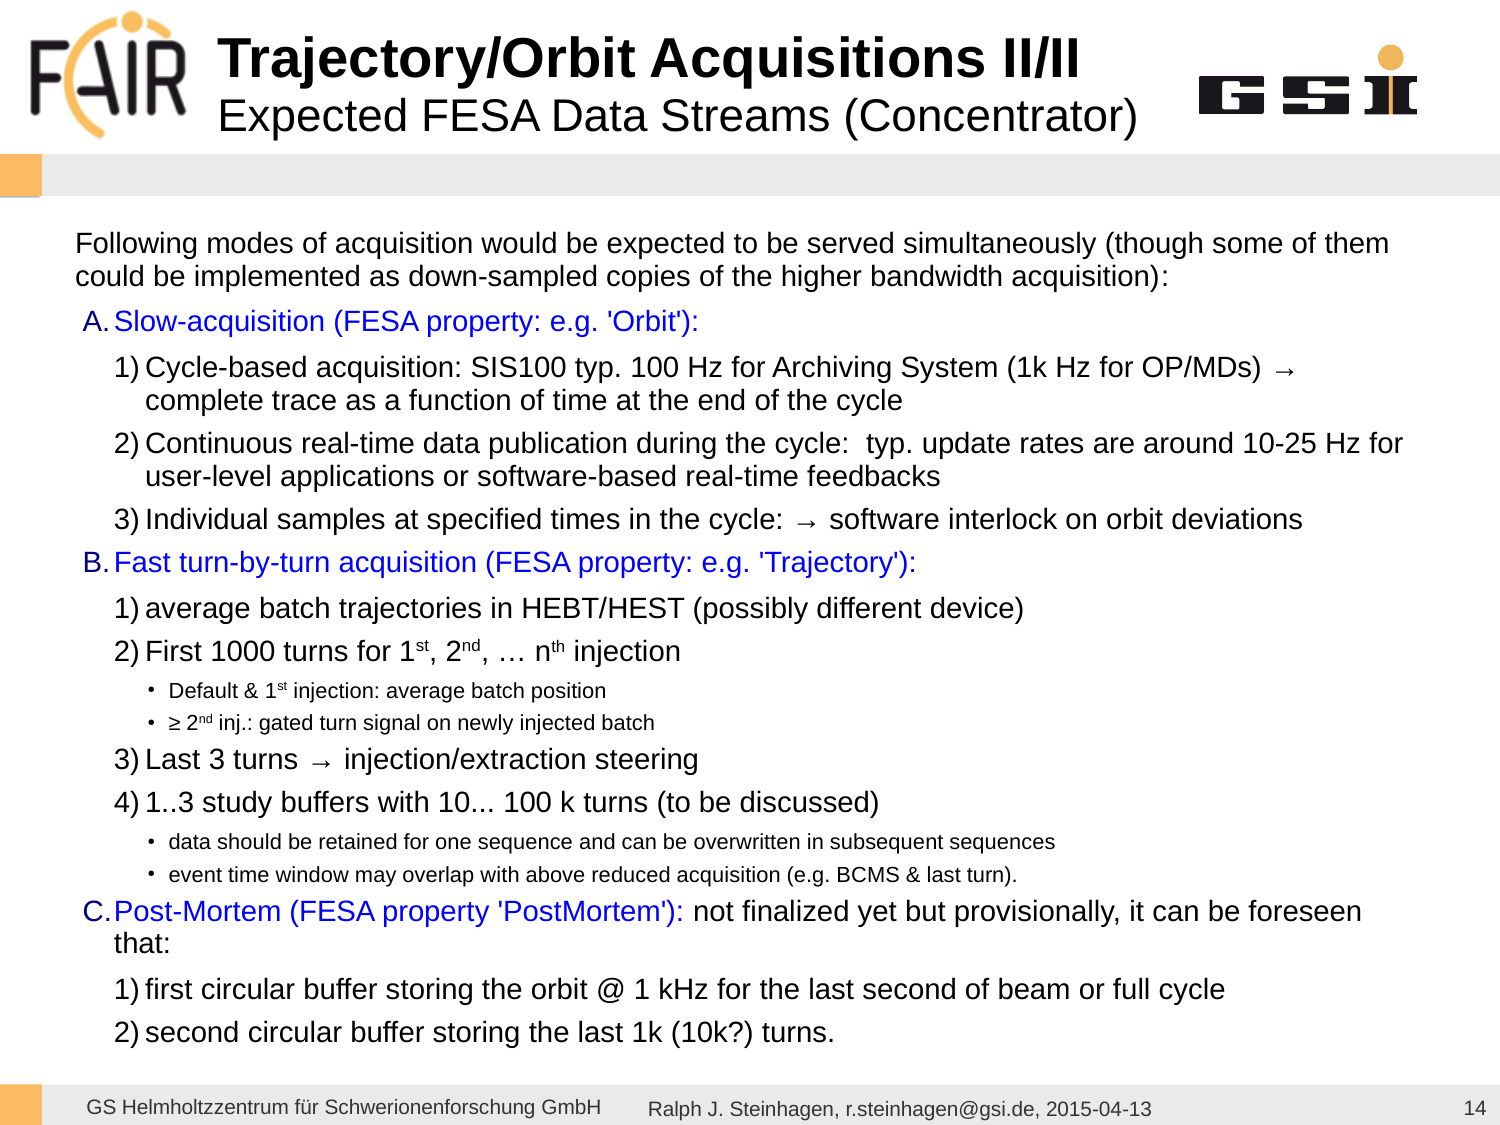

# Trajectory/Orbit Acquisitions II/II Expected FESA Data Streams (Concentrator)
Following modes of acquisition would be expected to be served simultaneously (though some of them could be implemented as down-sampled copies of the higher bandwidth acquisition):
Slow-acquisition (FESA property: e.g. 'Orbit'):
Cycle-based acquisition: SIS100 typ. 100 Hz for Archiving System (1k Hz for OP/MDs) → complete trace as a function of time at the end of the cycle
Continuous real-time data publication during the cycle: typ. update rates are around 10-25 Hz for user-level applications or software-based real-time feedbacks
Individual samples at specified times in the cycle: → software interlock on orbit deviations
Fast turn-by-turn acquisition (FESA property: e.g. 'Trajectory'):
average batch trajectories in HEBT/HEST (possibly different device)
First 1000 turns for 1st, 2nd, … nth injection
Default & 1st injection: average batch position
≥ 2nd inj.: gated turn signal on newly injected batch
Last 3 turns → injection/extraction steering
1..3 study buffers with 10... 100 k turns (to be discussed)
data should be retained for one sequence and can be overwritten in subsequent sequences
event time window may overlap with above reduced acquisition (e.g. BCMS & last turn).
Post-Mortem (FESA property 'PostMortem'): not finalized yet but provisionally, it can be foreseen that:
first circular buffer storing the orbit @ 1 kHz for the last second of beam or full cycle
second circular buffer storing the last 1k (10k?) turns.